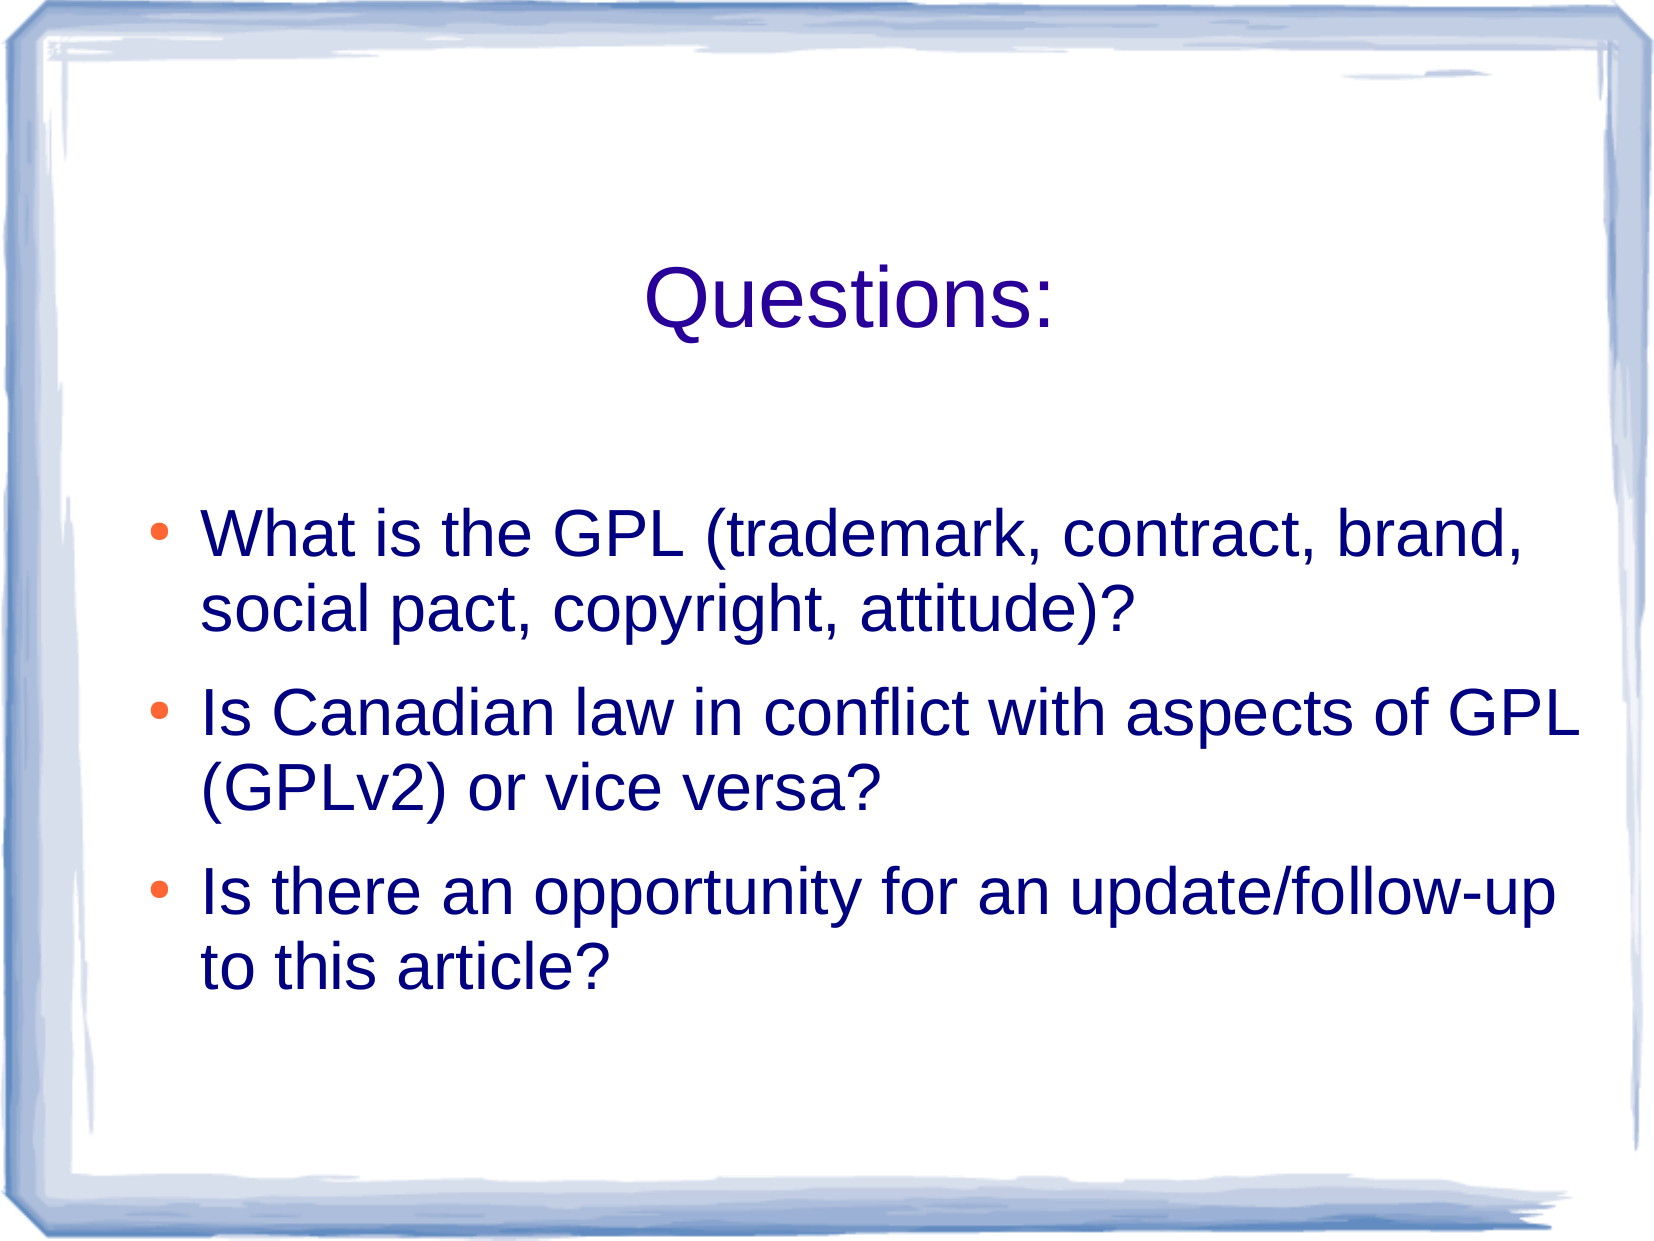

# Questions:
What is the GPL (trademark, contract, brand, social pact, copyright, attitude)?
Is Canadian law in conflict with aspects of GPL (GPLv2) or vice versa?
Is there an opportunity for an update/follow-up to this article?